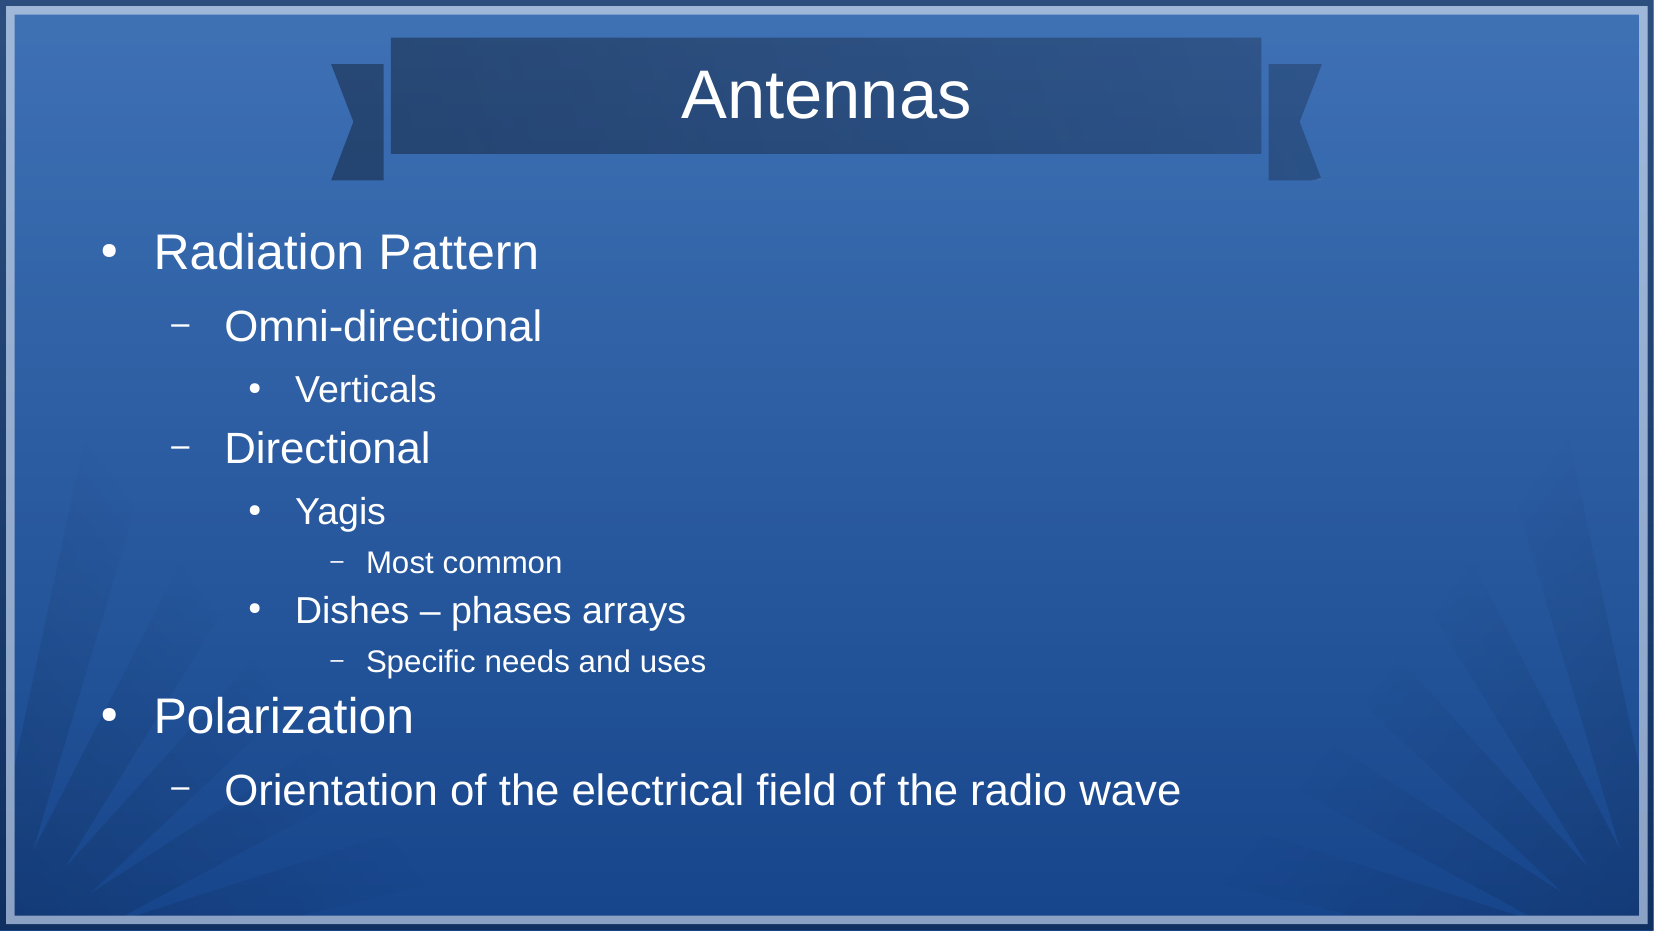

# Antennas
Radiation Pattern
Omni-directional
Verticals
Directional
Yagis
Most common
Dishes – phases arrays
Specific needs and uses
Polarization
Orientation of the electrical field of the radio wave